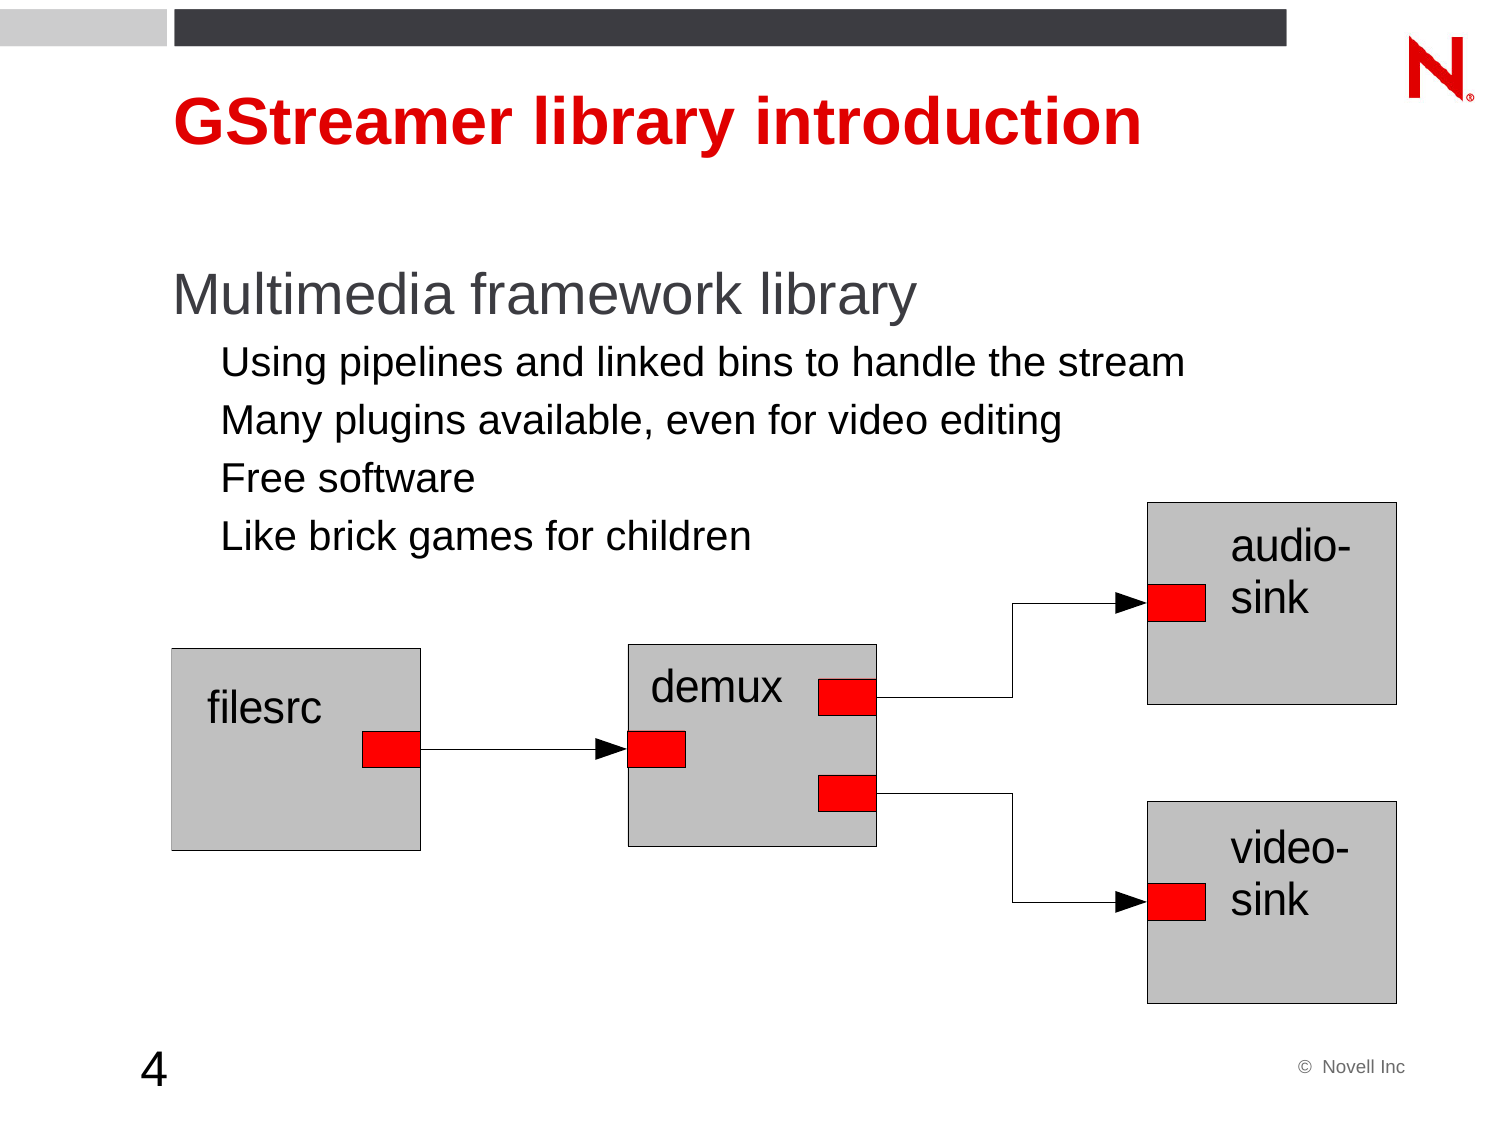

# GStreamer library introduction
Multimedia framework library
Using pipelines and linked bins to handle the stream
Many plugins available, even for video editing
Free software
Like brick games for children